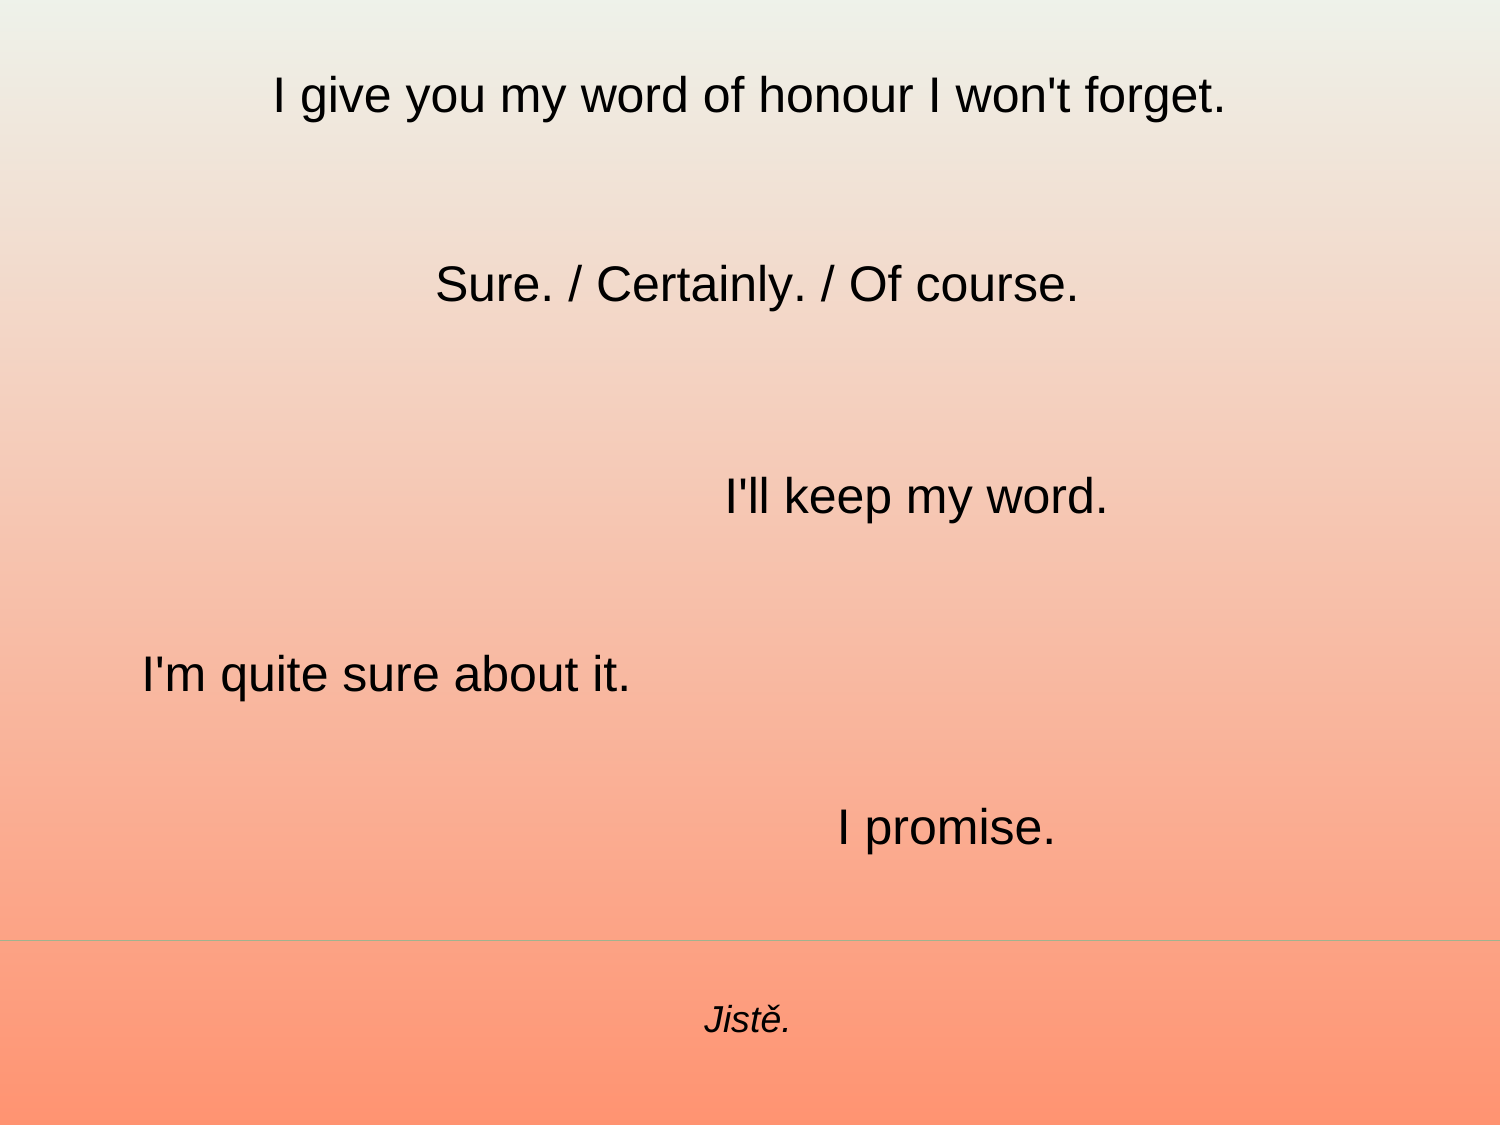

I give you my word of honour I won't forget.
Sure. / Certainly. / Of course.
I'll keep my word.
I'm quite sure about it.
I promise.
Jistě.